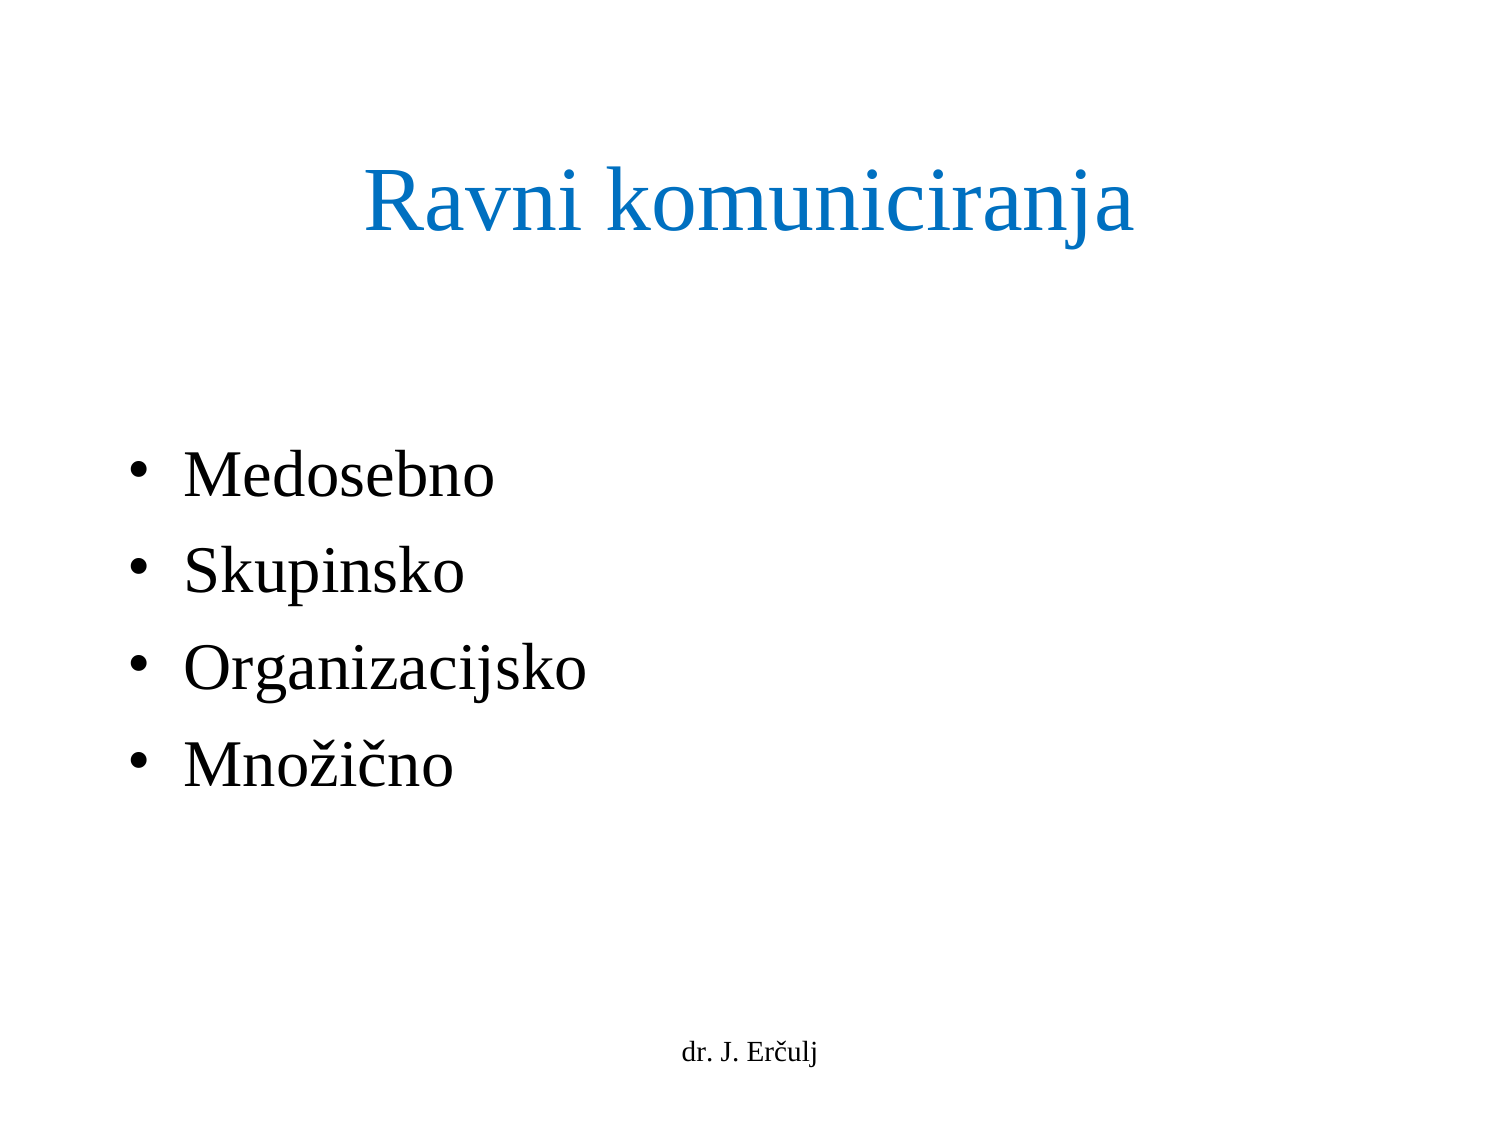

# Ravni komuniciranja
Medosebno
Skupinsko
Organizacijsko
Množično
dr. J. Erčulj